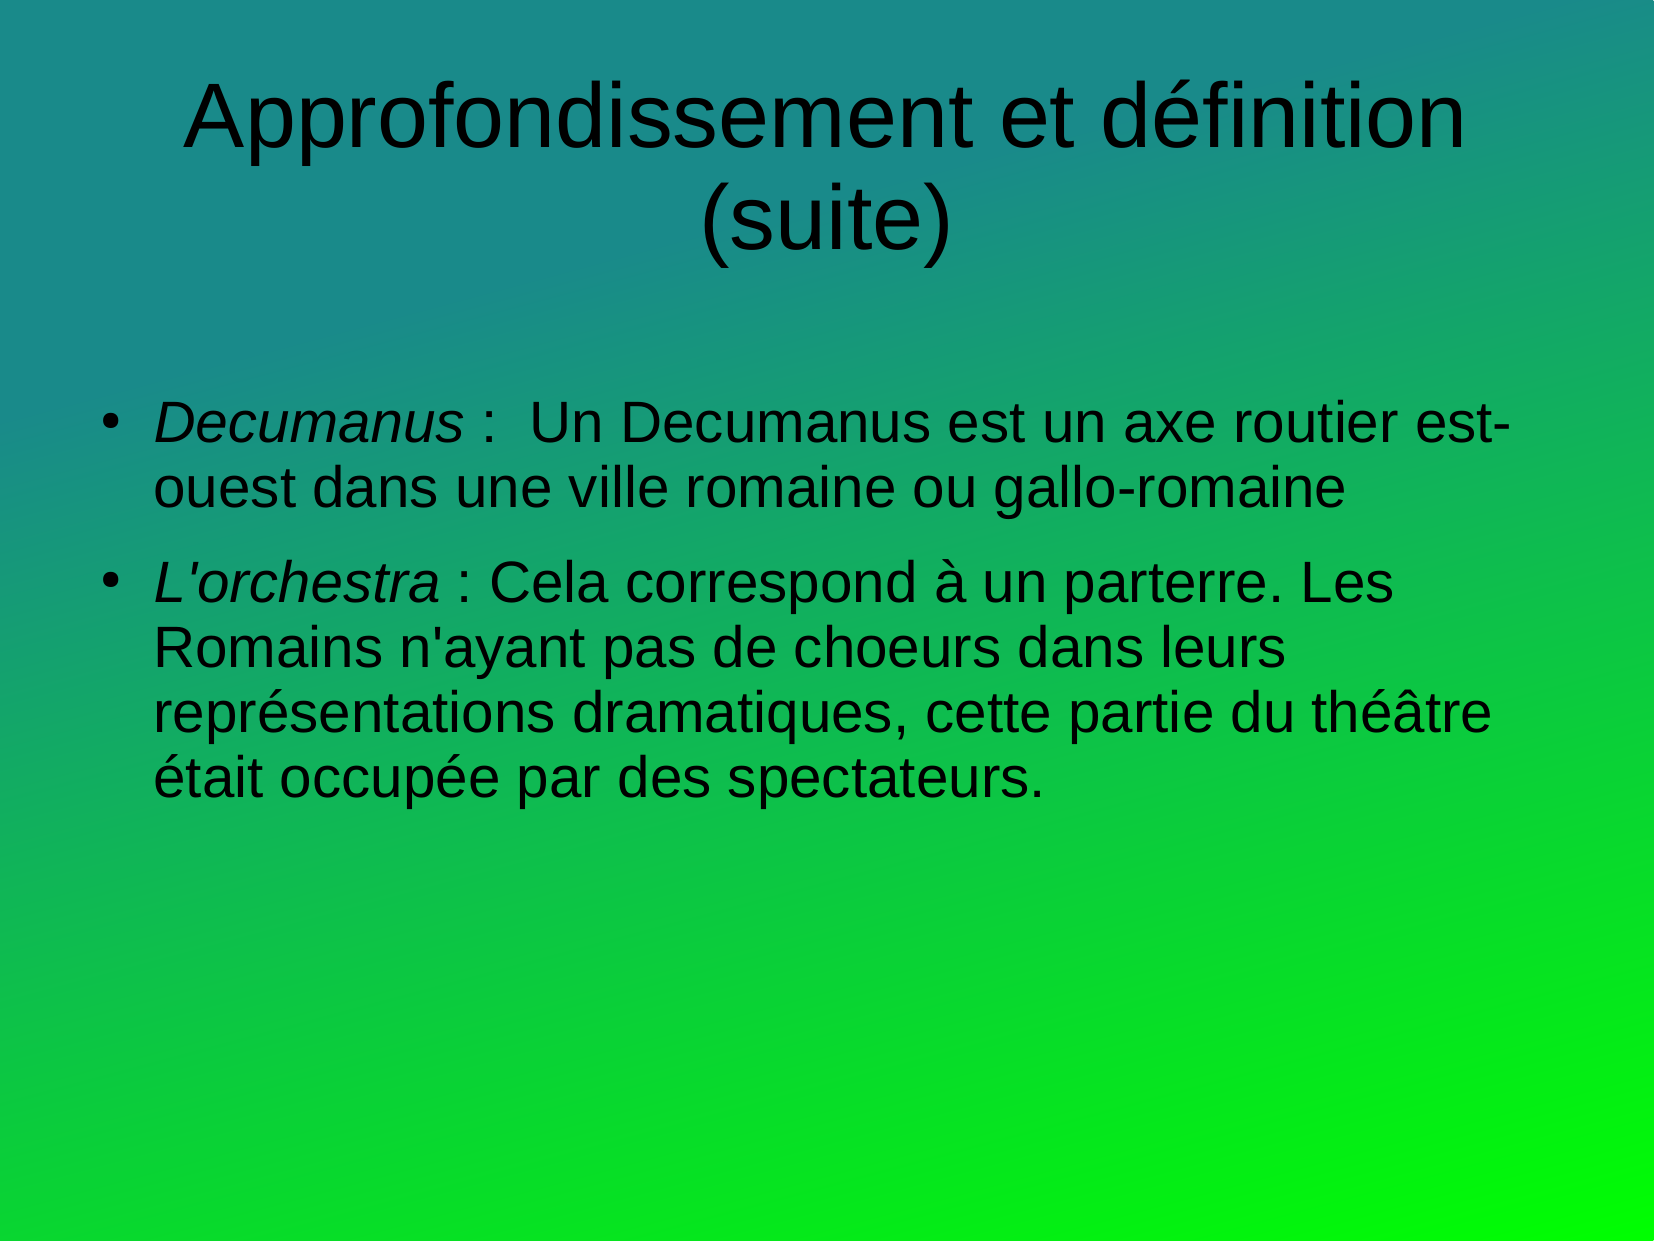

# Approfondissement et définition (suite)
Decumanus : Un Decumanus est un axe routier est-ouest dans une ville romaine ou gallo-romaine
L'orchestra : Cela correspond à un parterre. Les Romains n'ayant pas de choeurs dans leurs représentations dramatiques, cette partie du théâtre était occupée par des spectateurs.